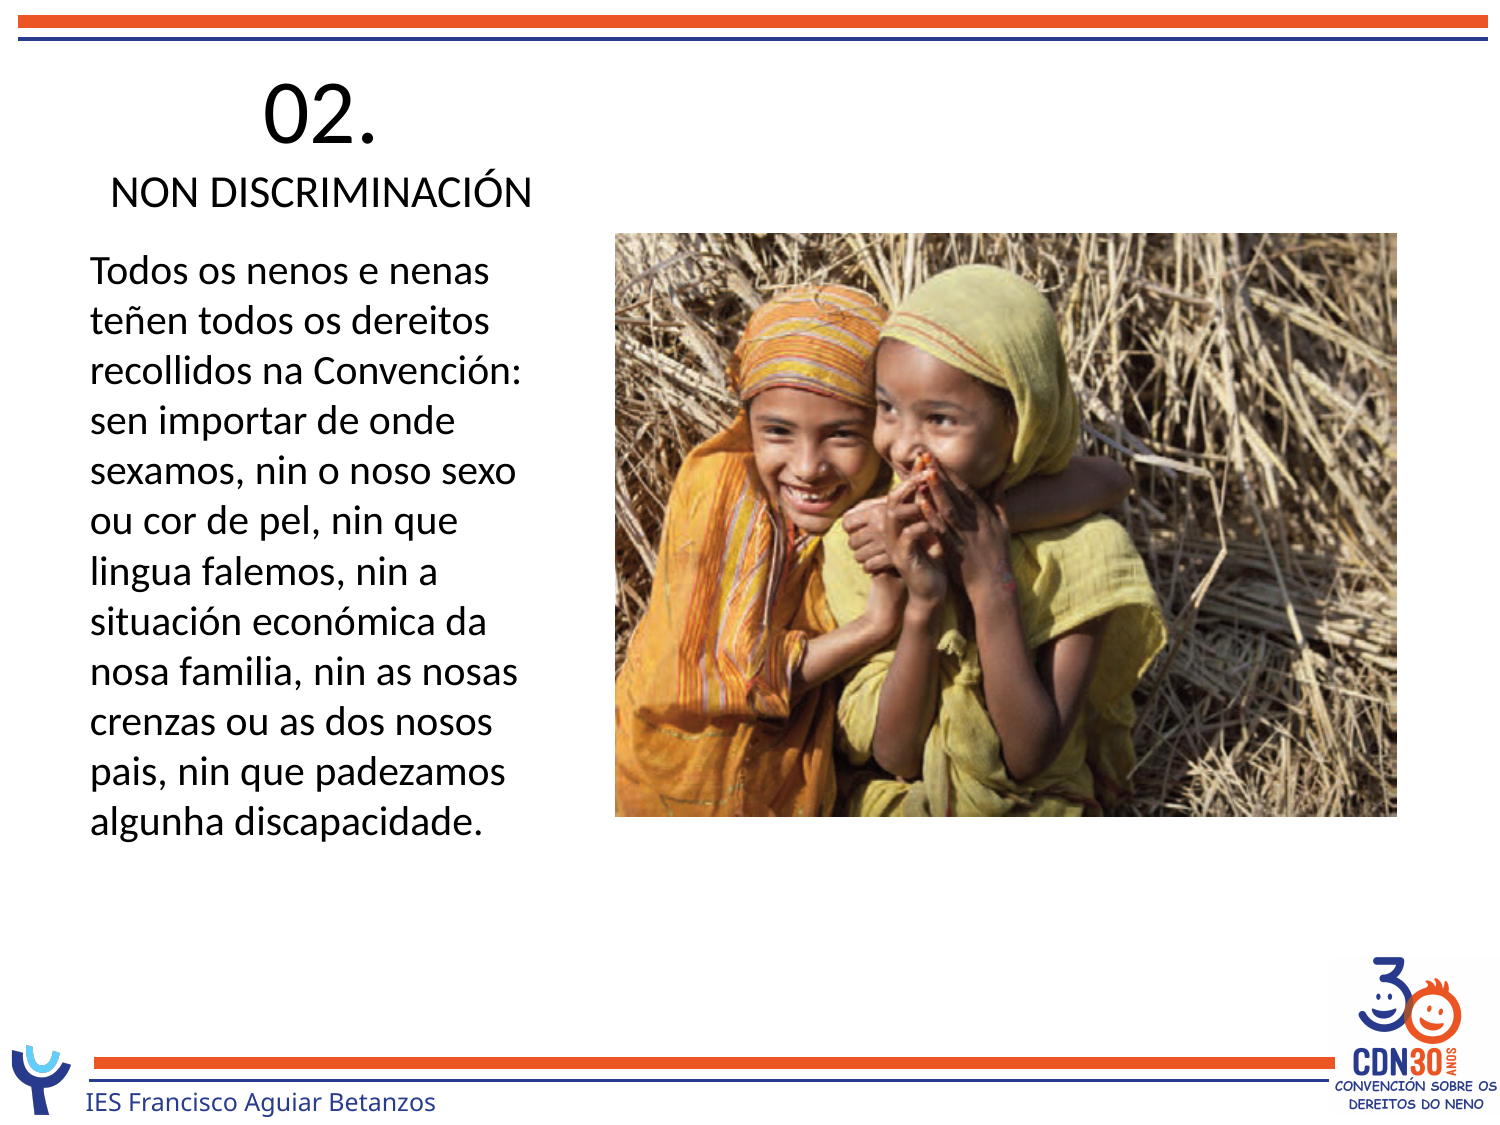

02.
NON DISCRIMINACIÓN
# Todos os nenos e nenas teñen todos os dereitos recollidos na Convención: sen importar de onde sexamos, nin o noso sexo ou cor de pel, nin que lingua falemos, nin a situación económica da nosa familia, nin as nosas crenzas ou as dos nosos pais, nin que padezamos algunha discapacidade.